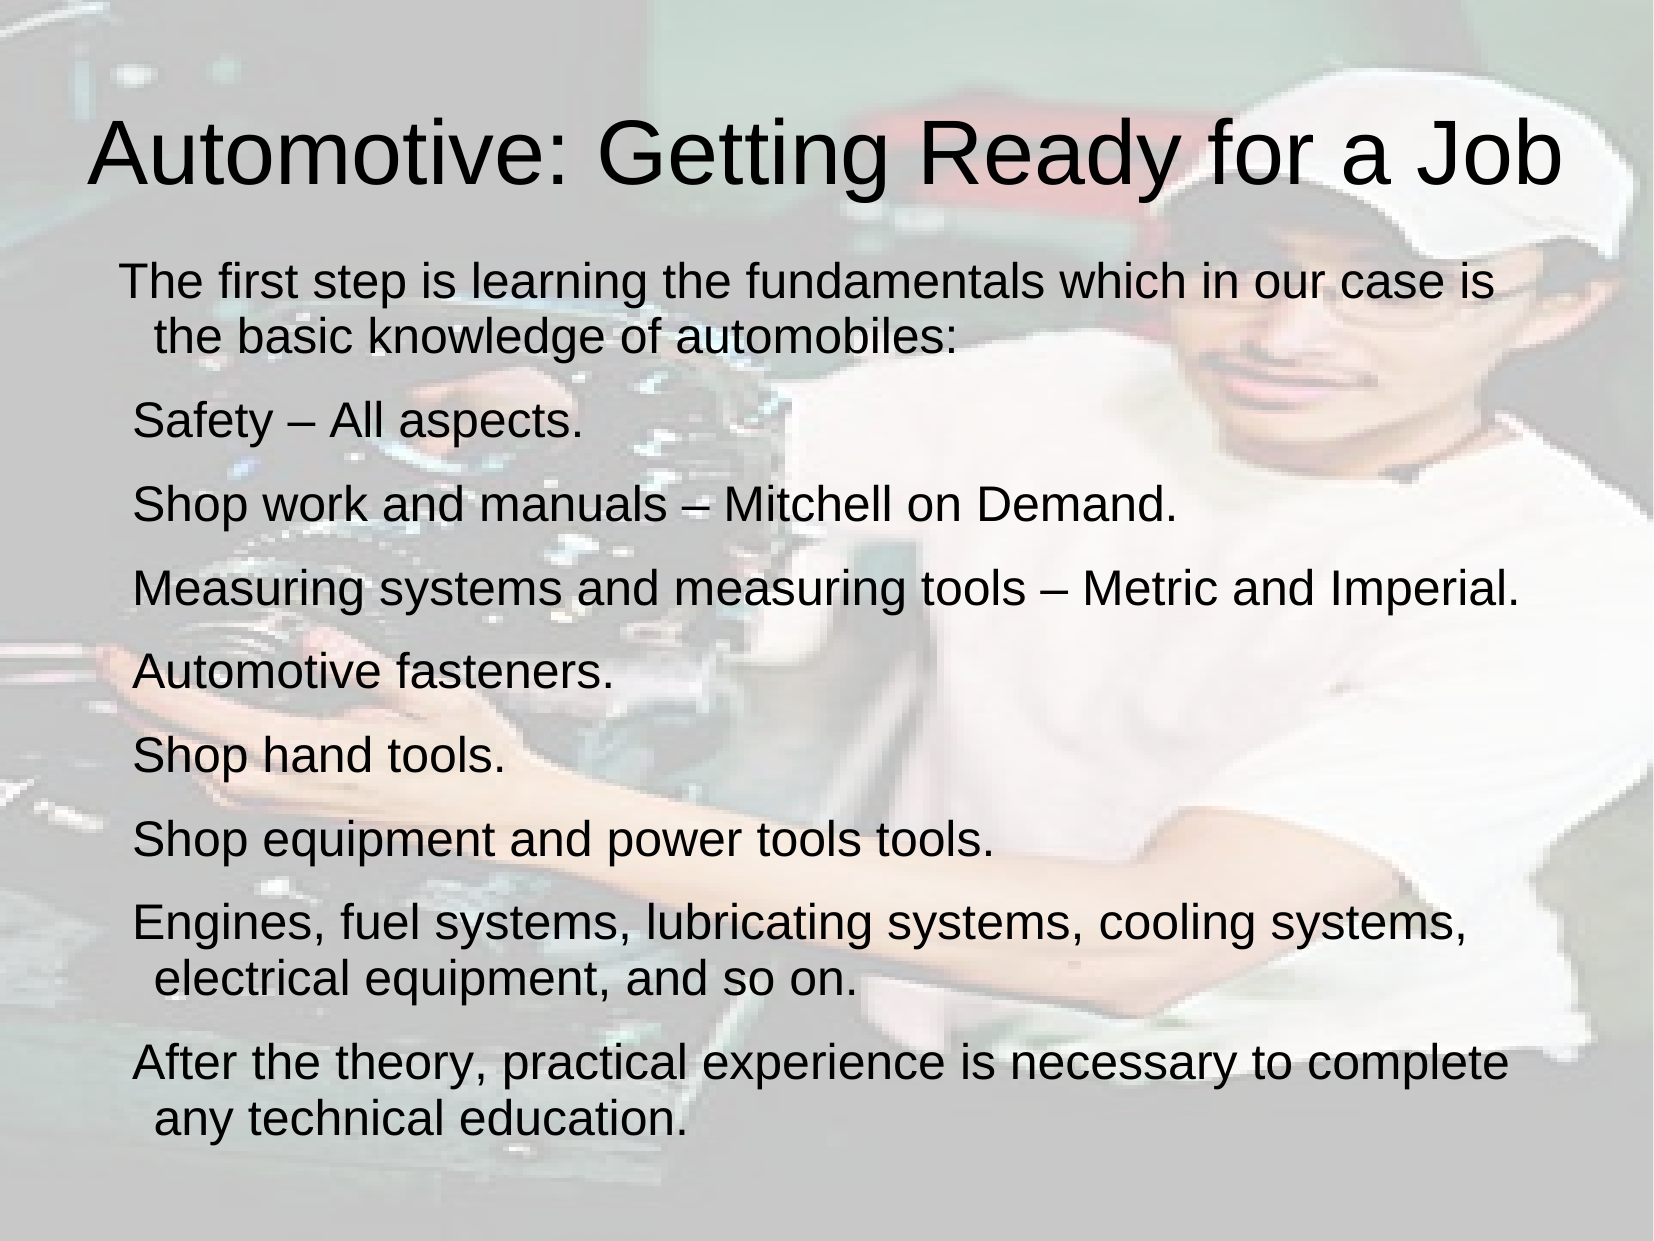

# Automotive: Getting Ready for a Job
The first step is learning the fundamentals which in our case is the basic knowledge of automobiles:
 Safety – All aspects.
 Shop work and manuals – Mitchell on Demand.
 Measuring systems and measuring tools – Metric and Imperial.
 Automotive fasteners.
 Shop hand tools.
 Shop equipment and power tools tools.
 Engines, fuel systems, lubricating systems, cooling systems, electrical equipment, and so on.
 After the theory, practical experience is necessary to complete any technical education.